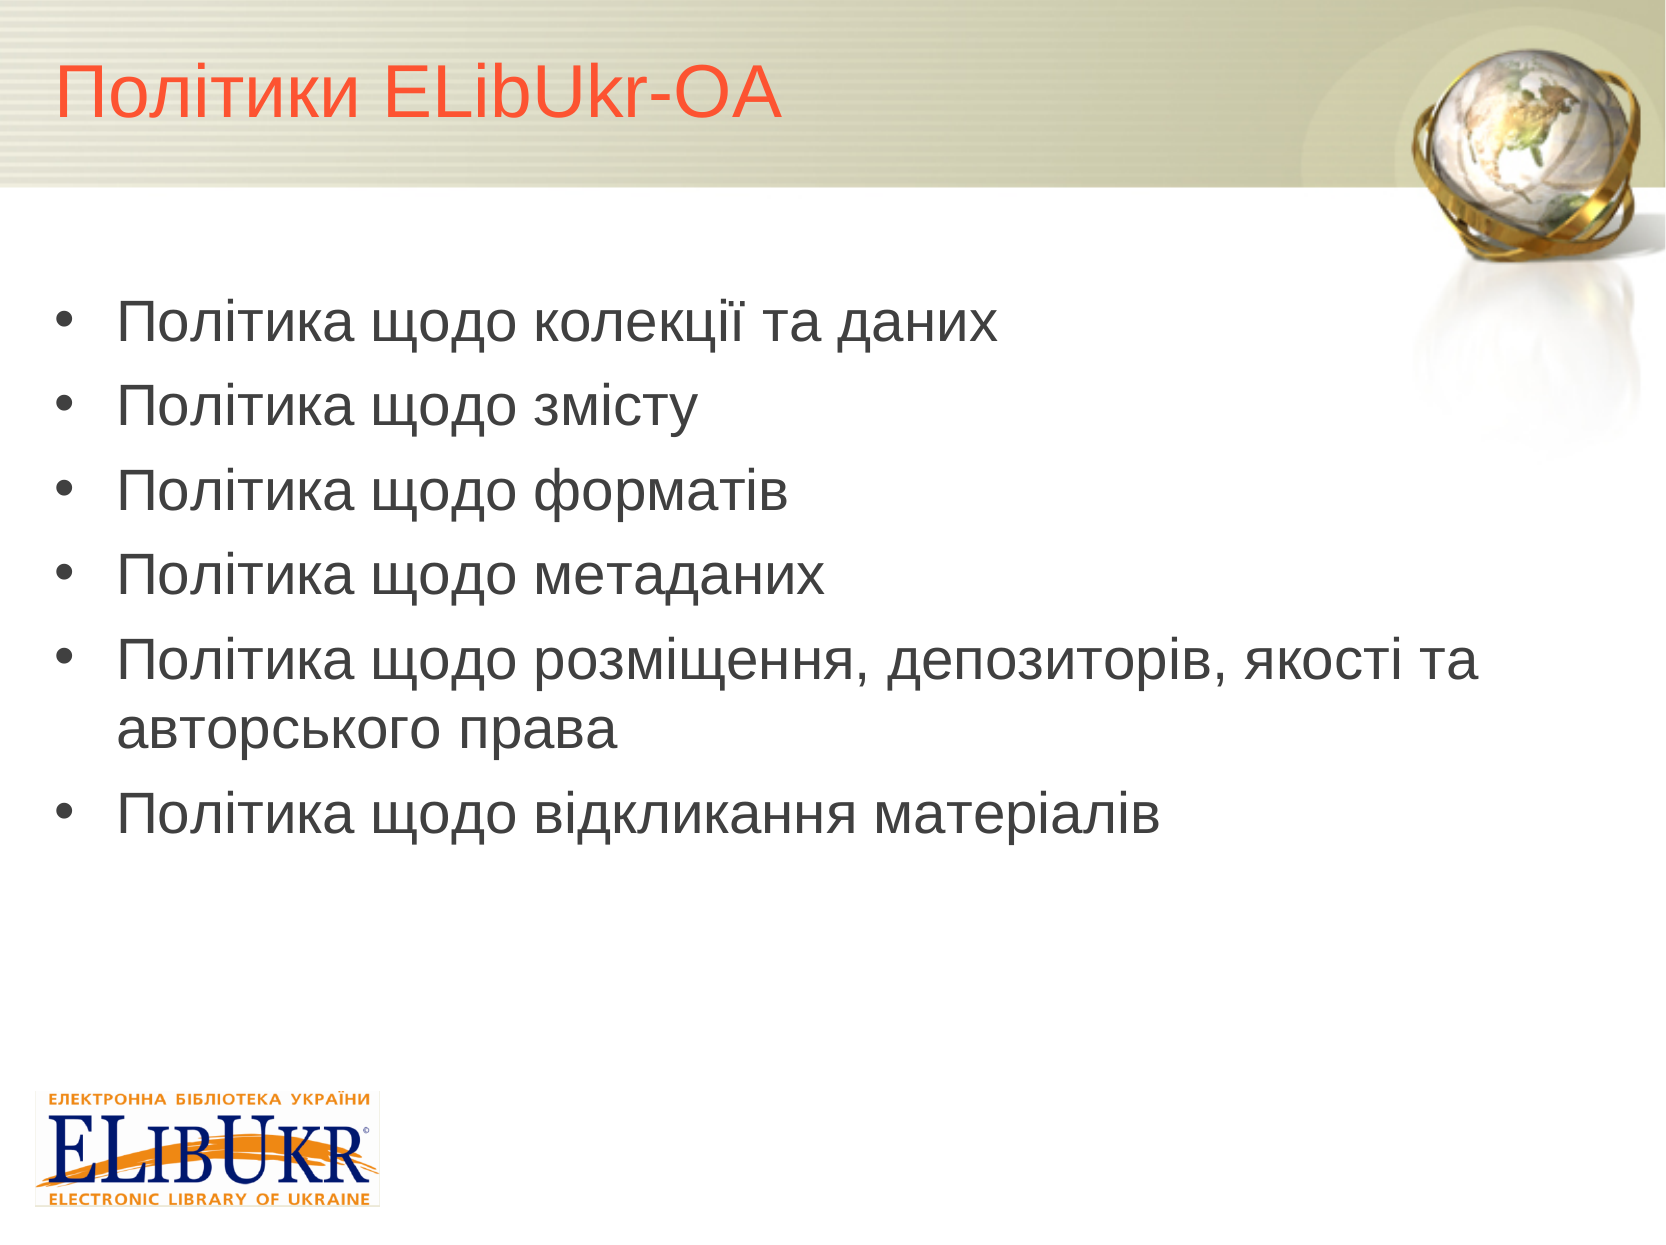

# Політики ELibUkr-OA
Політика щодо колекції та даних
Політика щодо змісту
Політика щодо форматів
Політика щодо метаданих
Політика щодо розміщення, депозиторів, якості та авторського права
Політика щодо відкликання матеріалів